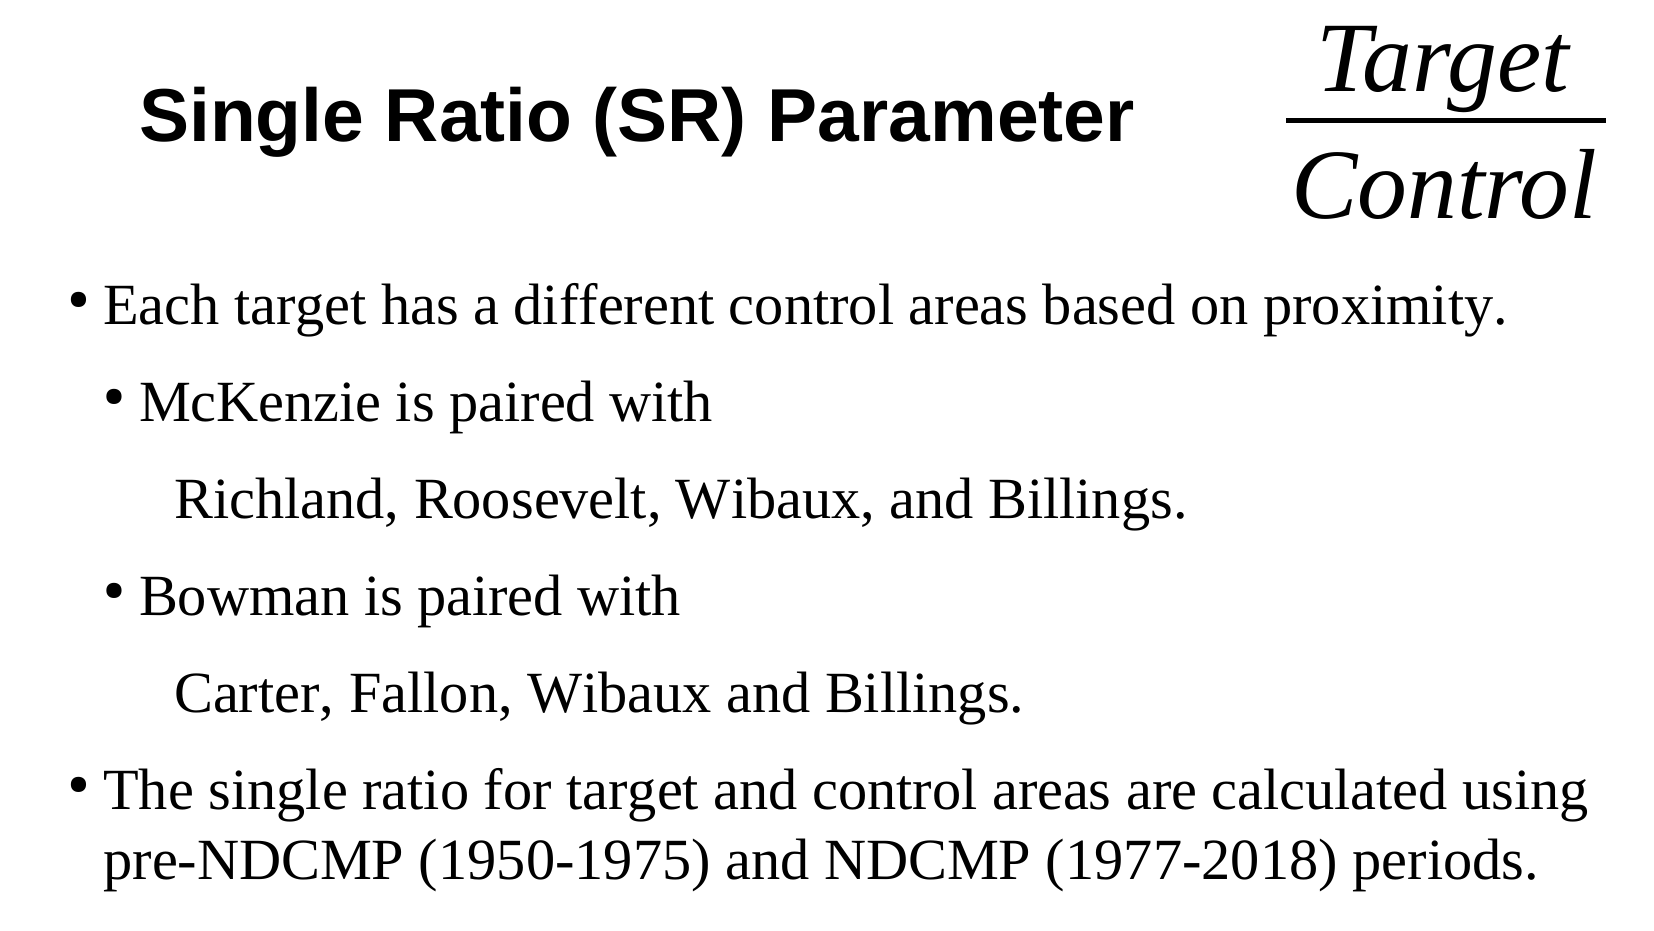

# Single Ratio (SR) Parameter
Each target has a different control areas based on proximity.
McKenzie is paired with
Richland, Roosevelt, Wibaux, and Billings.
Bowman is paired with
Carter, Fallon, Wibaux and Billings.
The single ratio for target and control areas are calculated using pre-NDCMP (1950-1975) and NDCMP (1977-2018) periods.